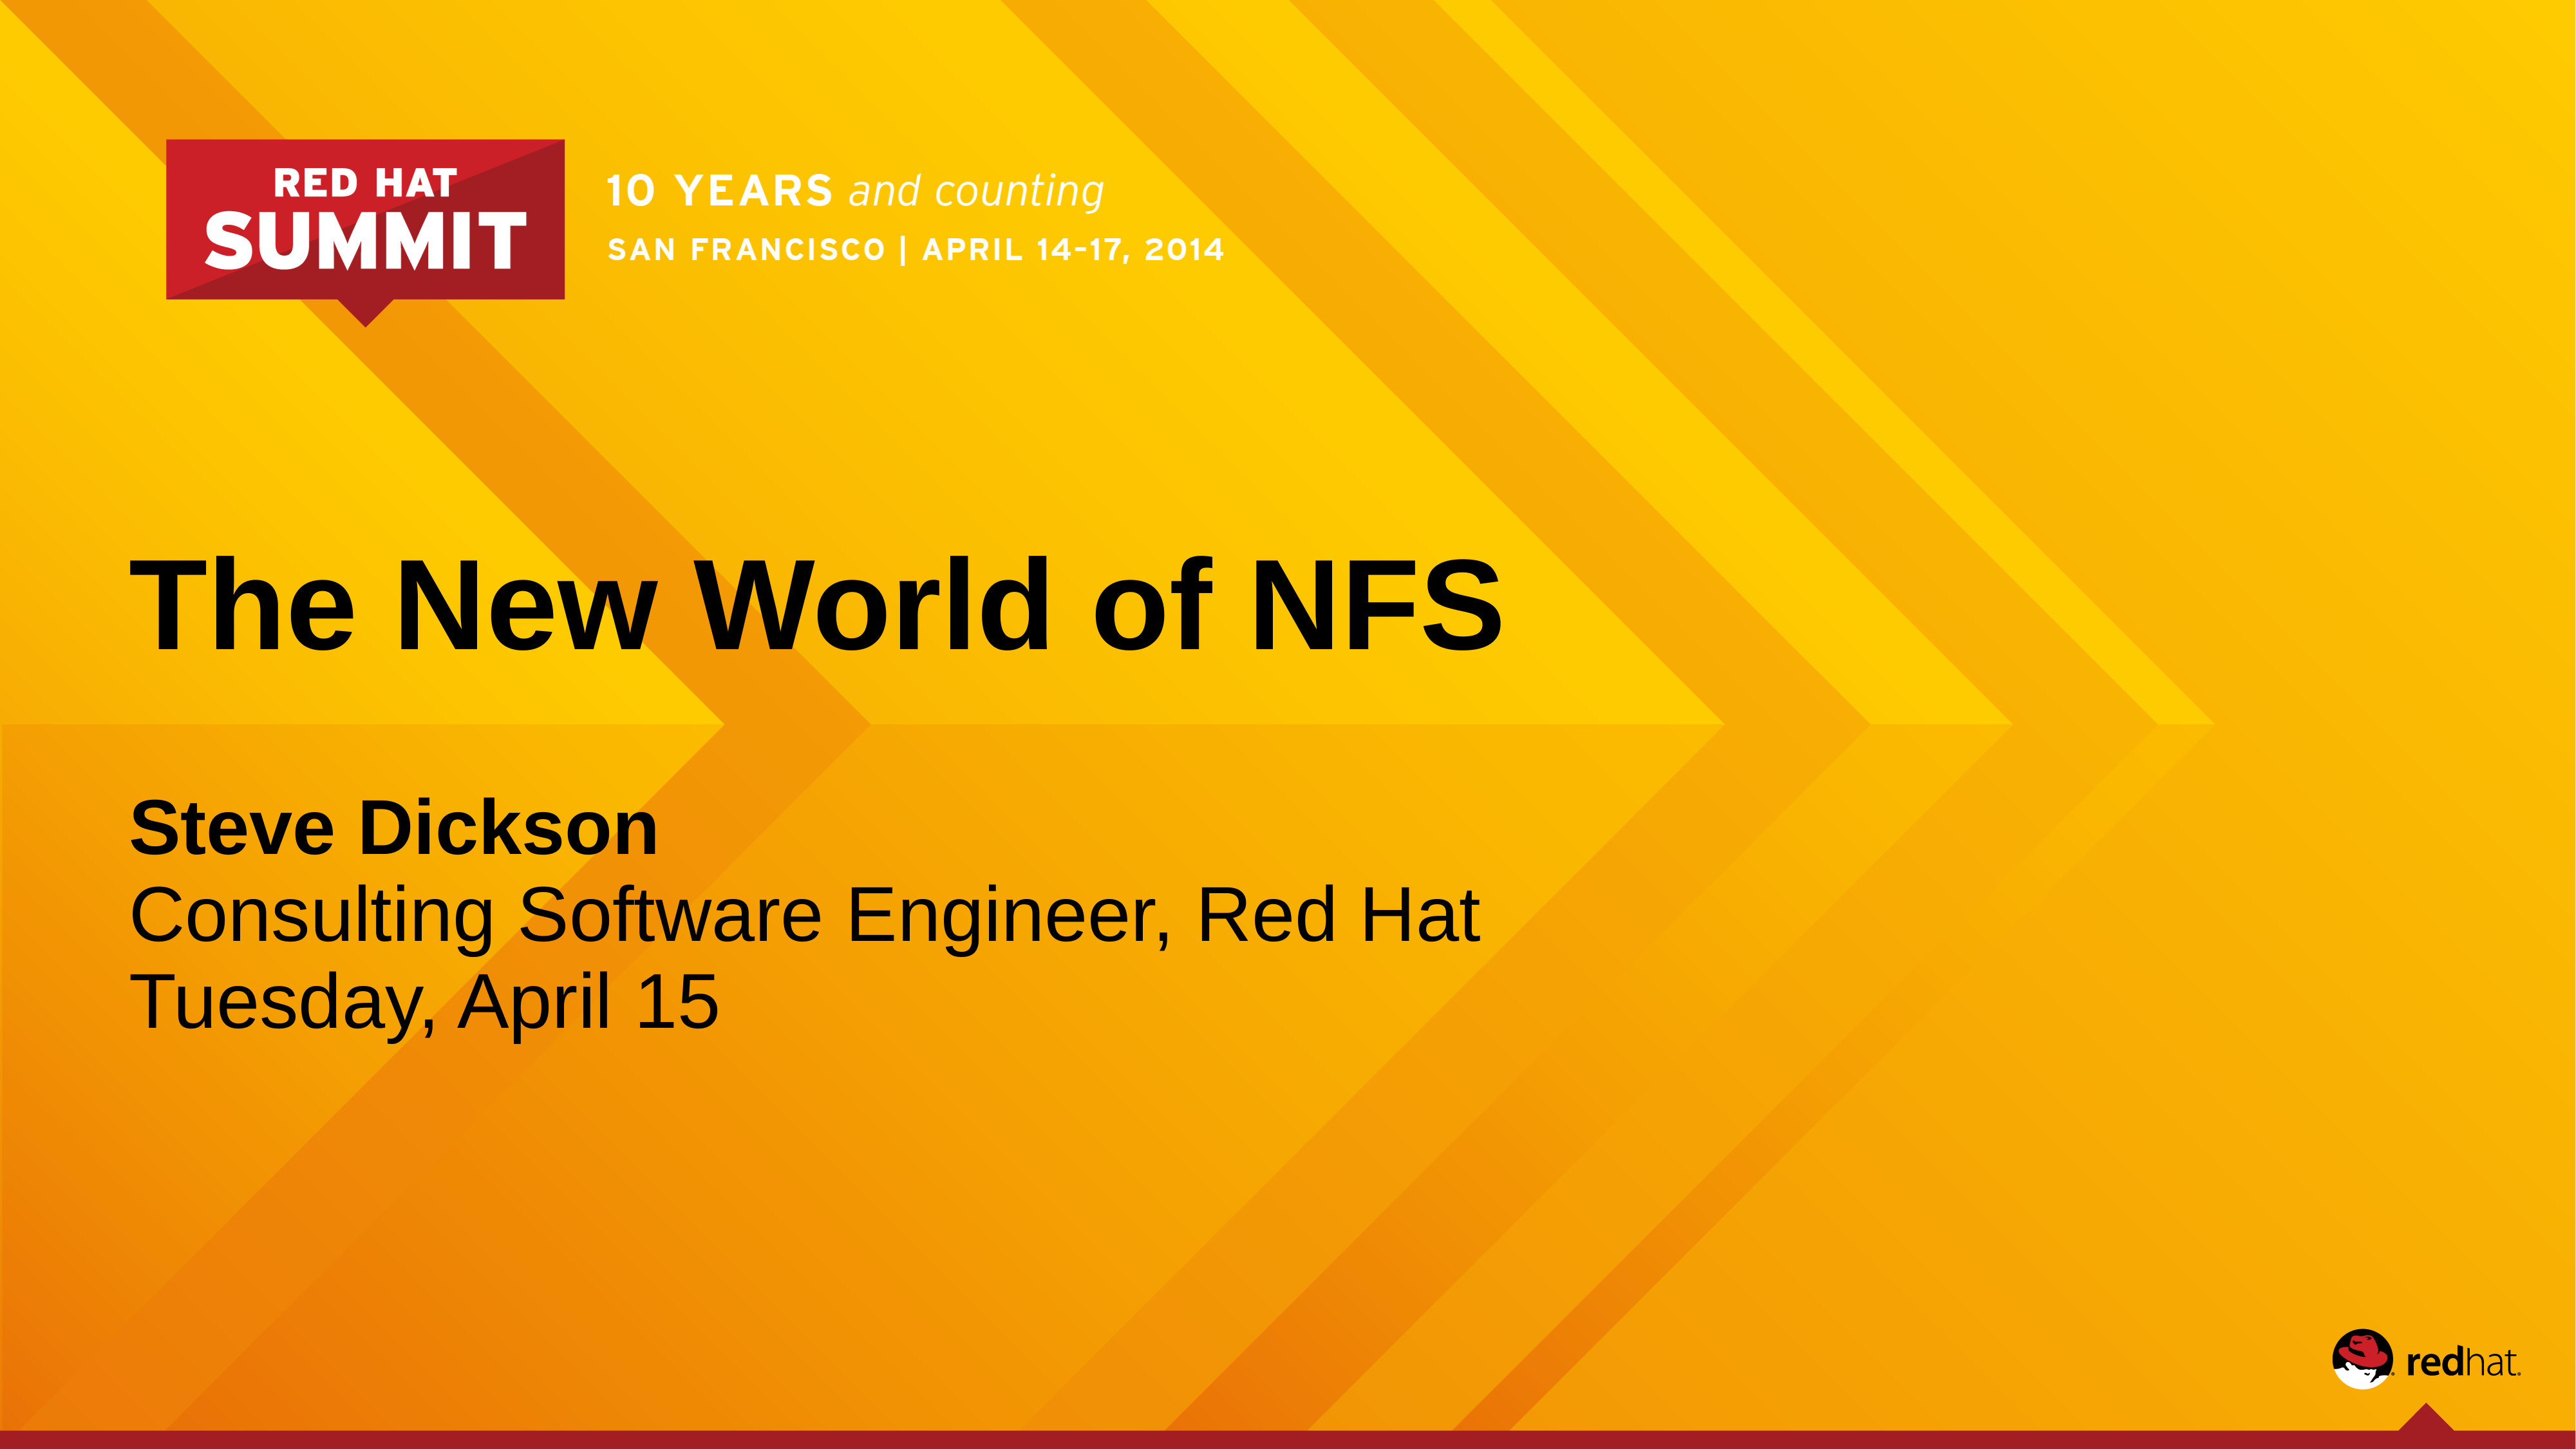

# The New World of NFS
Steve Dickson
Consulting Software Engineer, Red Hat
Tuesday, April 15